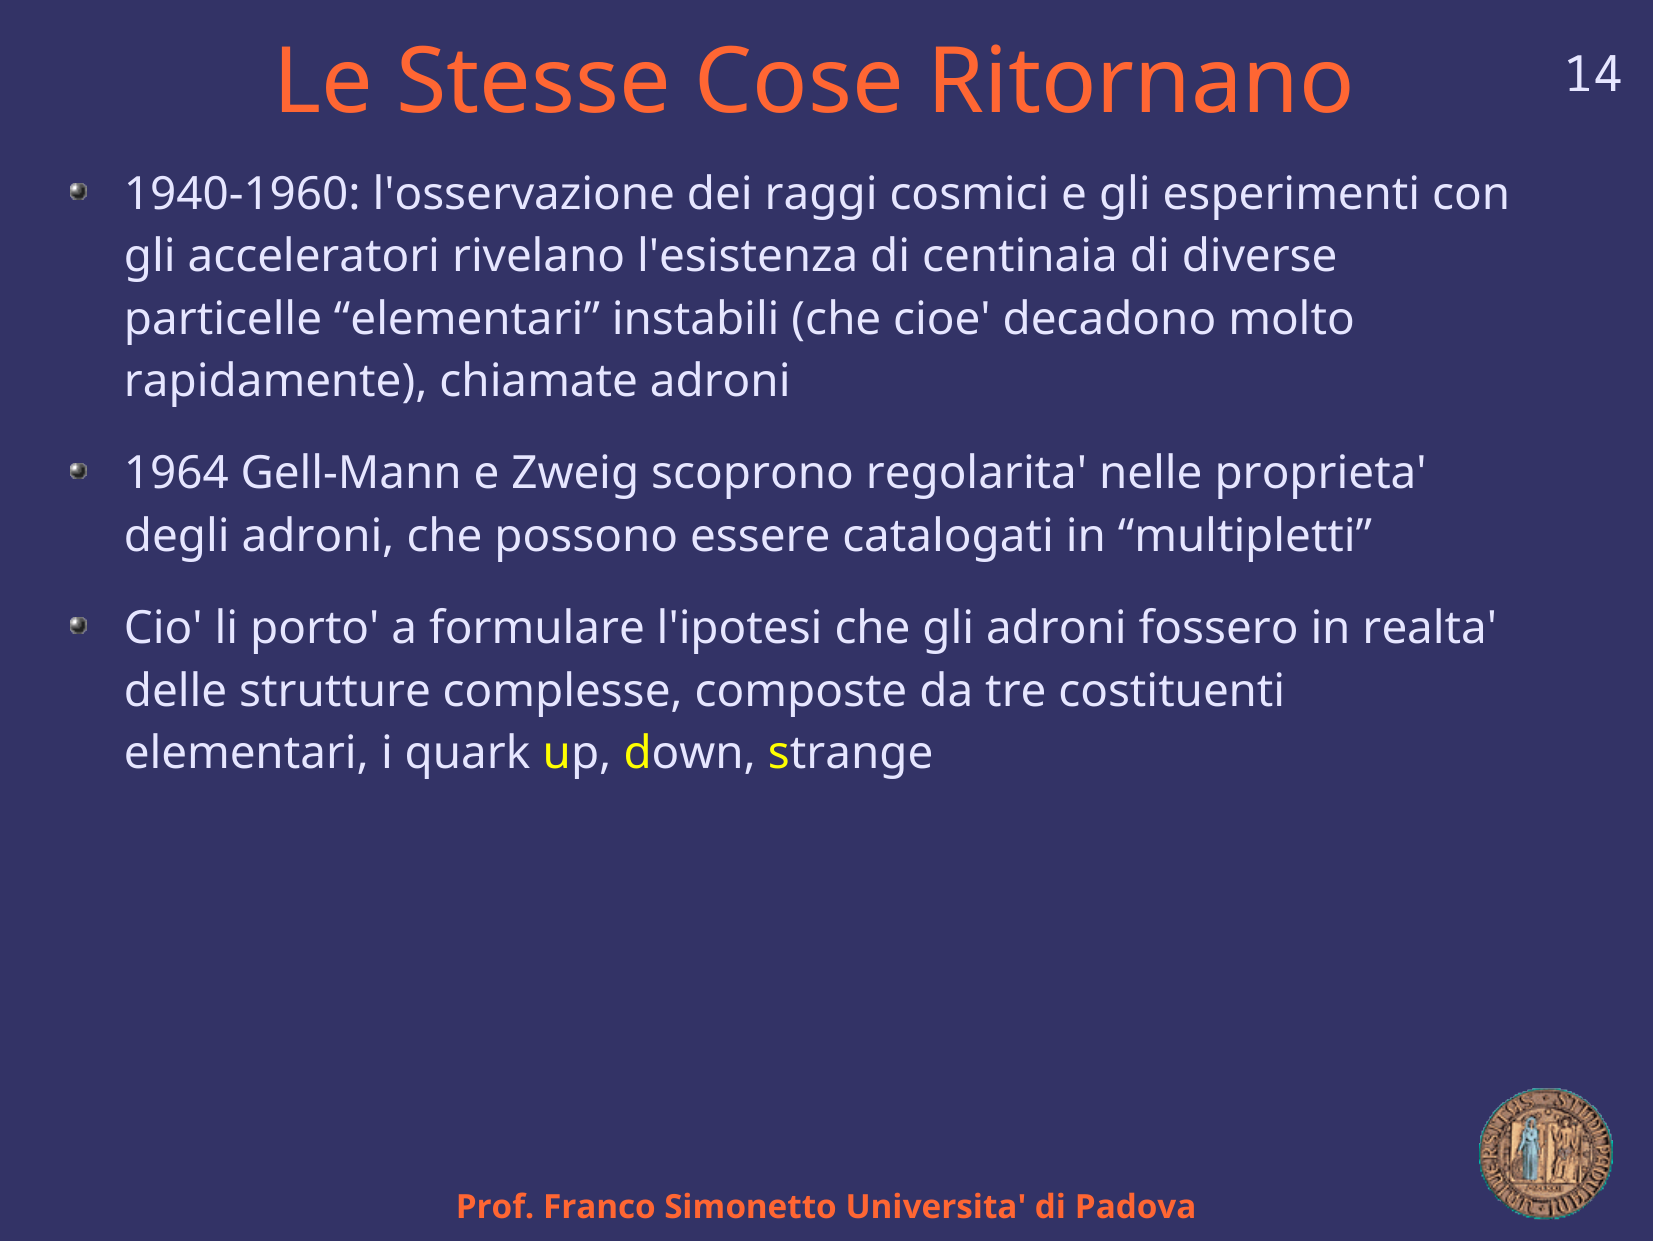

# Le Stesse Cose Ritornano
14
1940-1960: l'osservazione dei raggi cosmici e gli esperimenti con gli acceleratori rivelano l'esistenza di centinaia di diverse particelle “elementari” instabili (che cioe' decadono molto rapidamente), chiamate adroni
1964 Gell-Mann e Zweig scoprono regolarita' nelle proprieta' degli adroni, che possono essere catalogati in “multipletti”
Cio' li porto' a formulare l'ipotesi che gli adroni fossero in realta' delle strutture complesse, composte da tre costituenti elementari, i quark up, down, strange